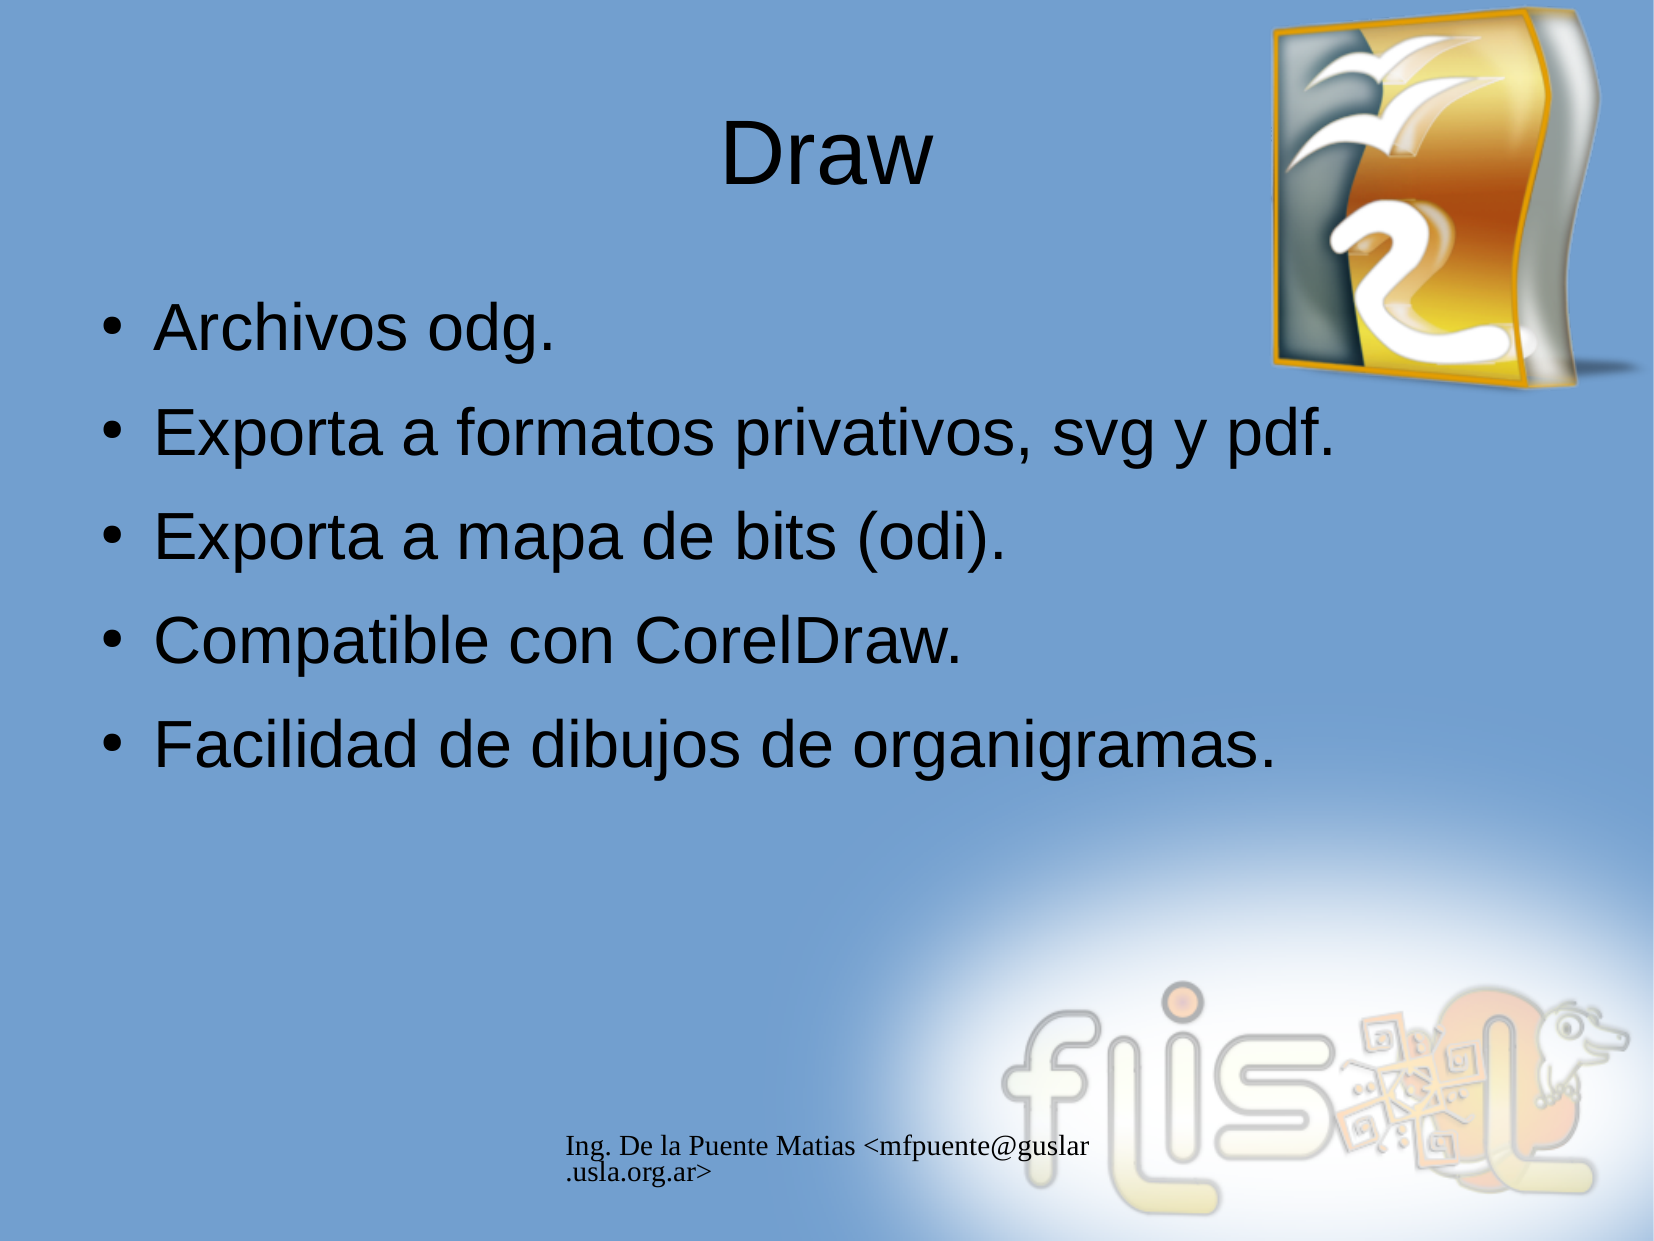

# Draw
Archivos odg.
Exporta a formatos privativos, svg y pdf.
Exporta a mapa de bits (odi).
Compatible con CorelDraw.
Facilidad de dibujos de organigramas.
Ing. De la Puente Matias <mfpuente@guslar.usla.org.ar>